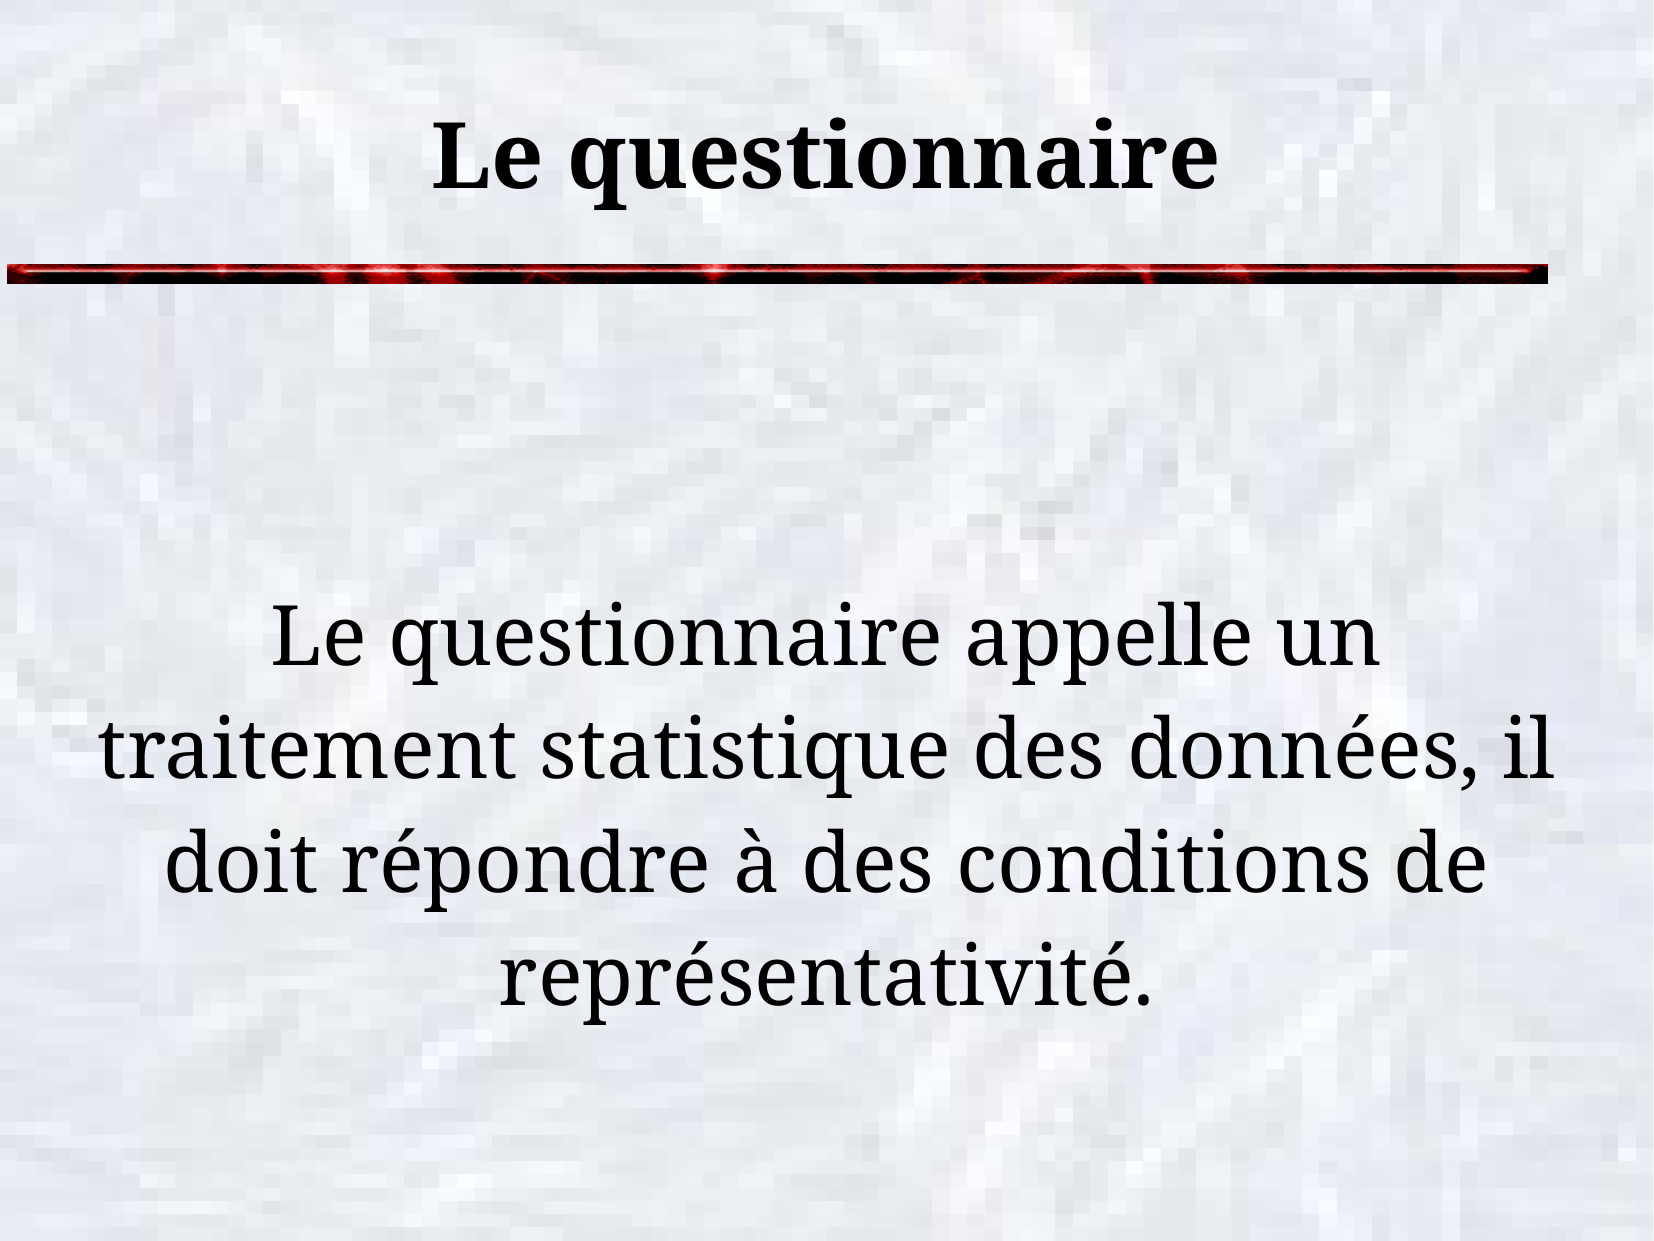

# Le questionnaire
Le questionnaire appelle un traitement statistique des données, il doit répondre à des conditions de représentativité.